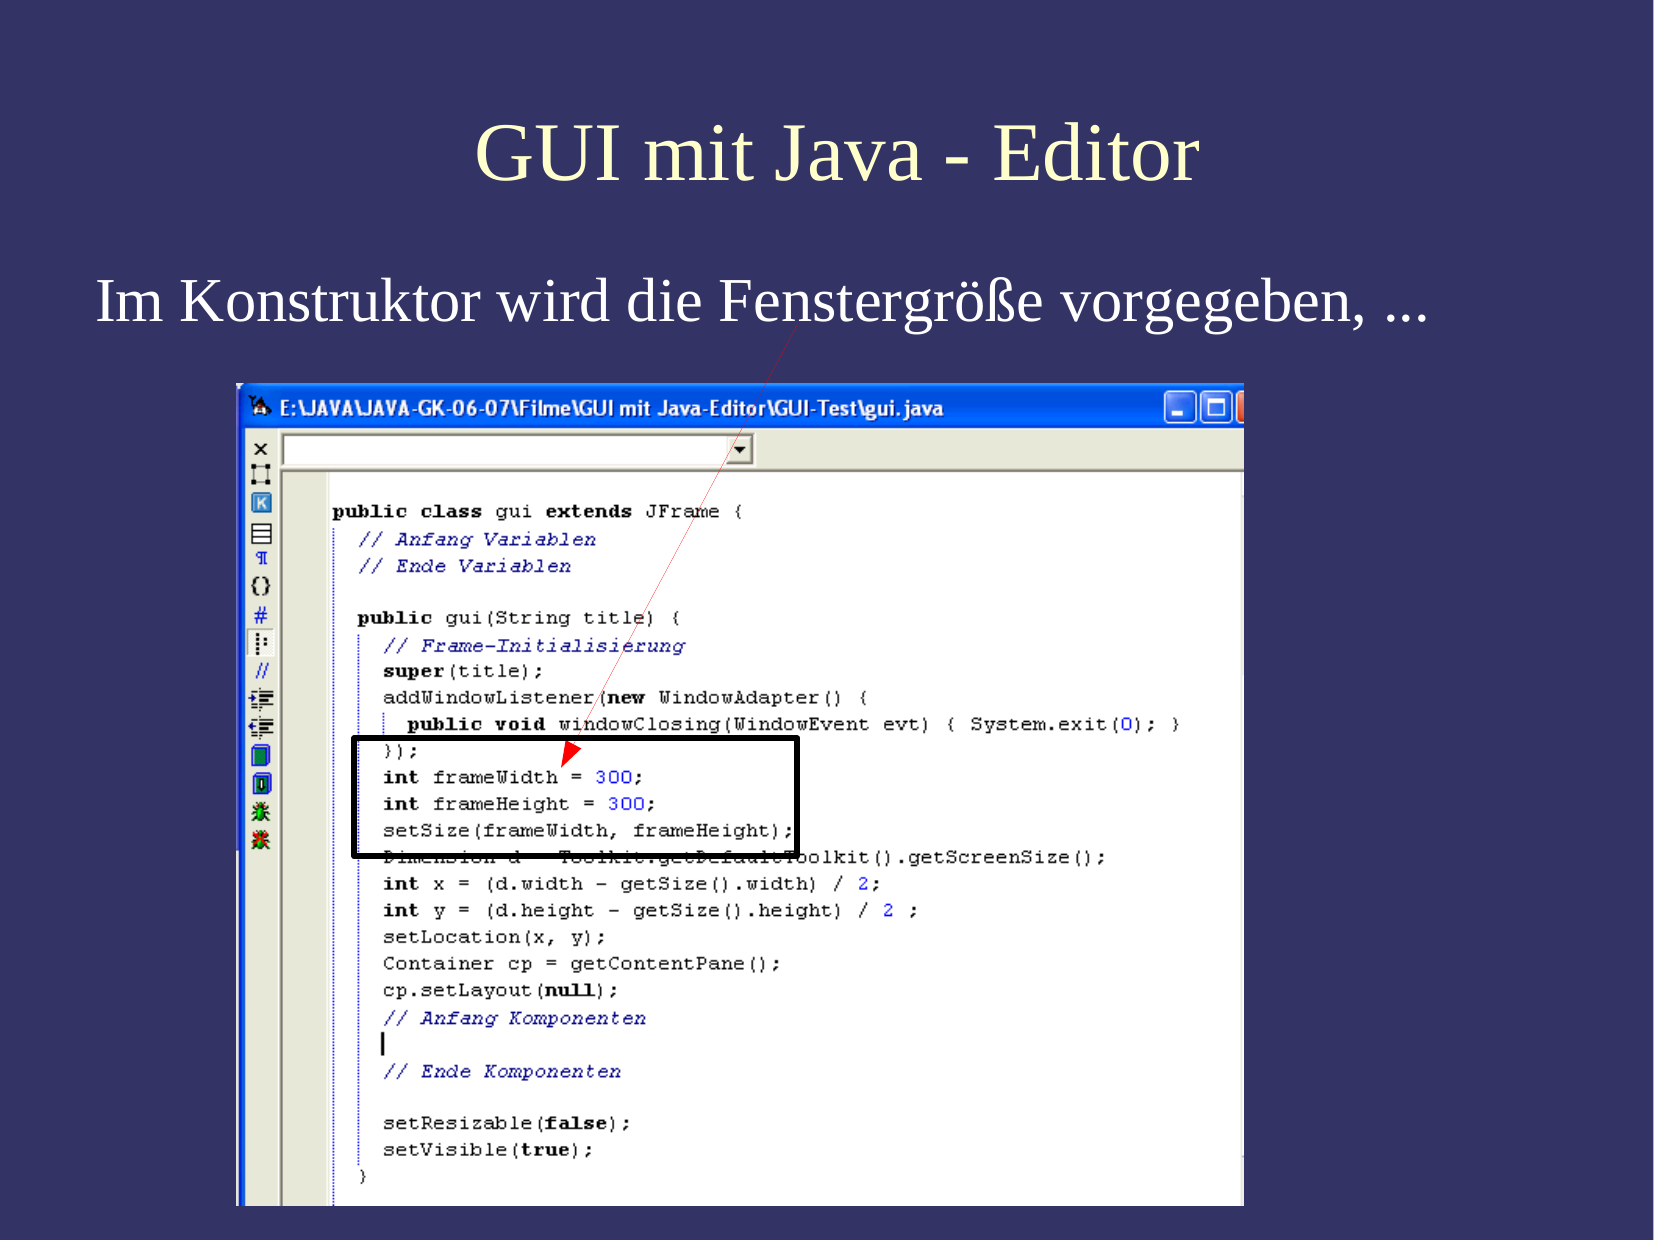

# GUI mit Java - Editor
Im Konstruktor wird die Fenstergröße vorgegeben, ...